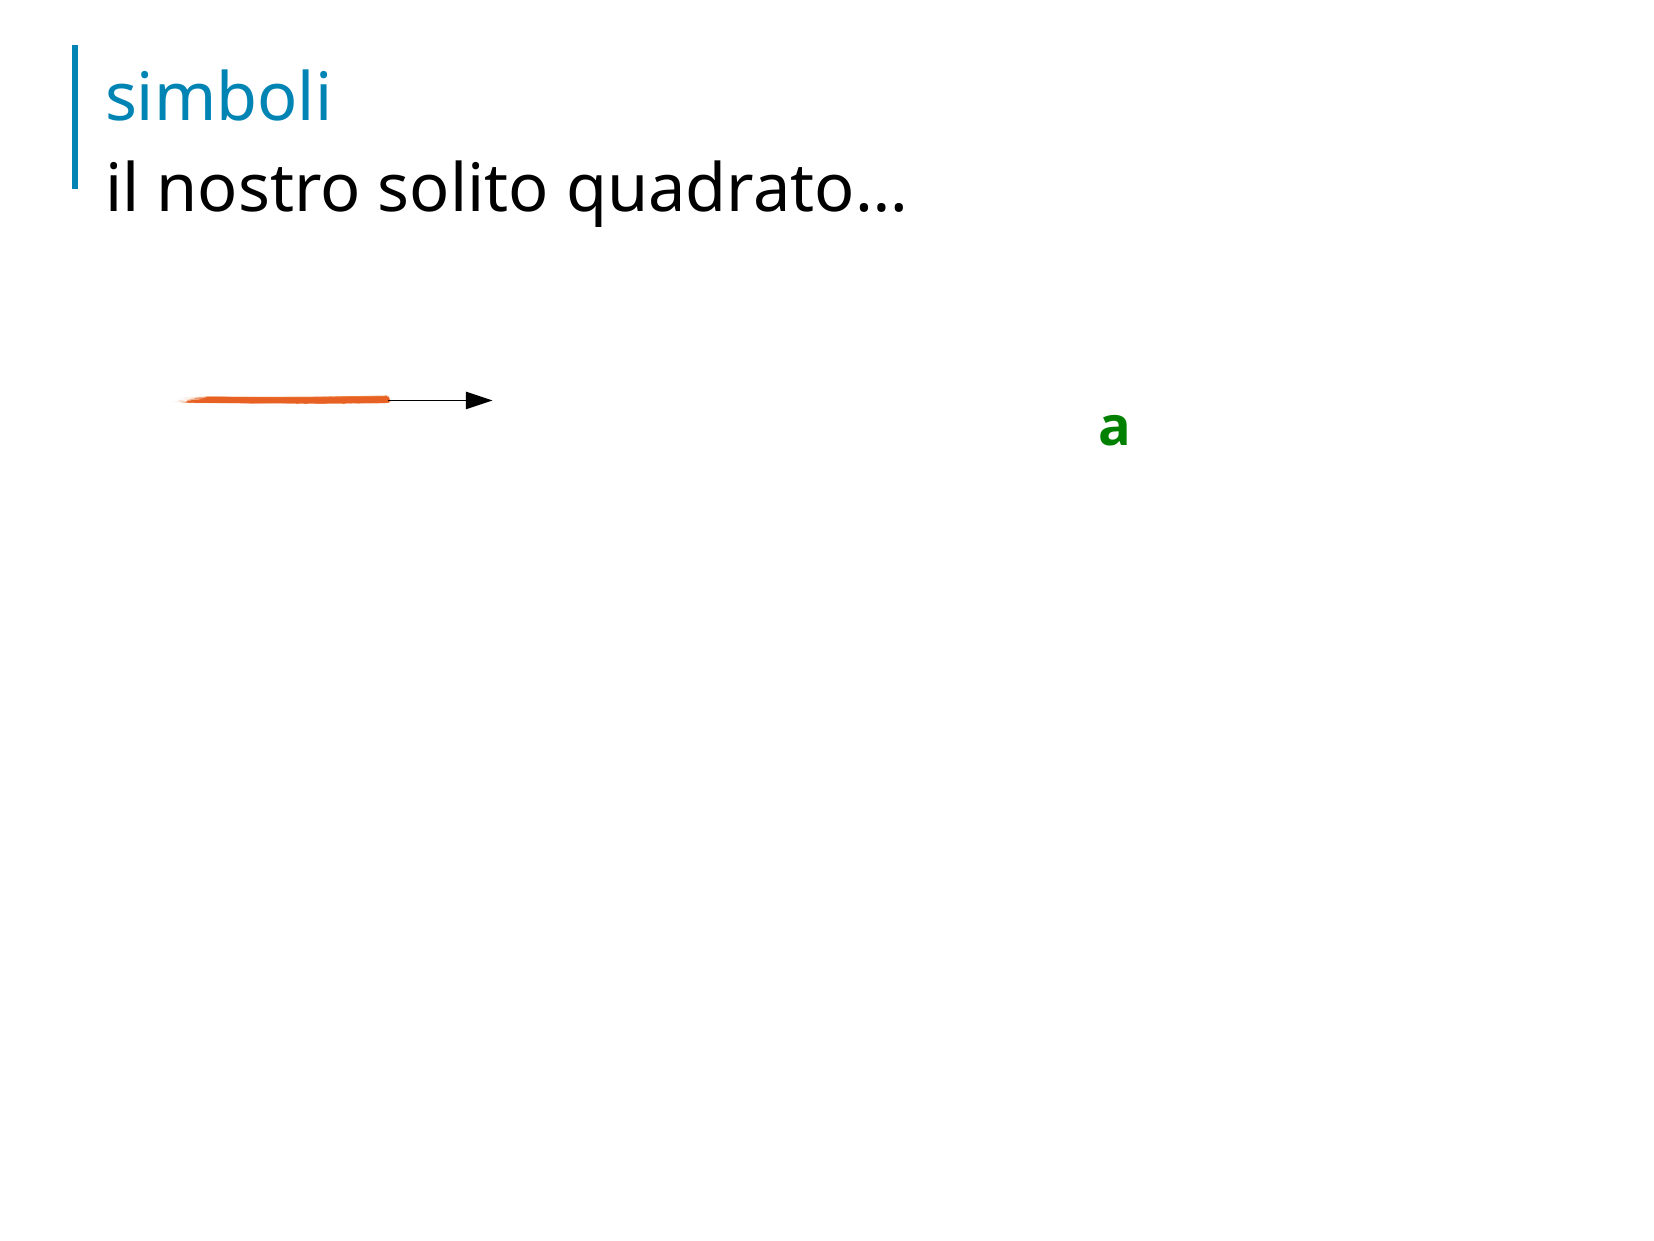

# simboli il nostro solito quadrato…
a